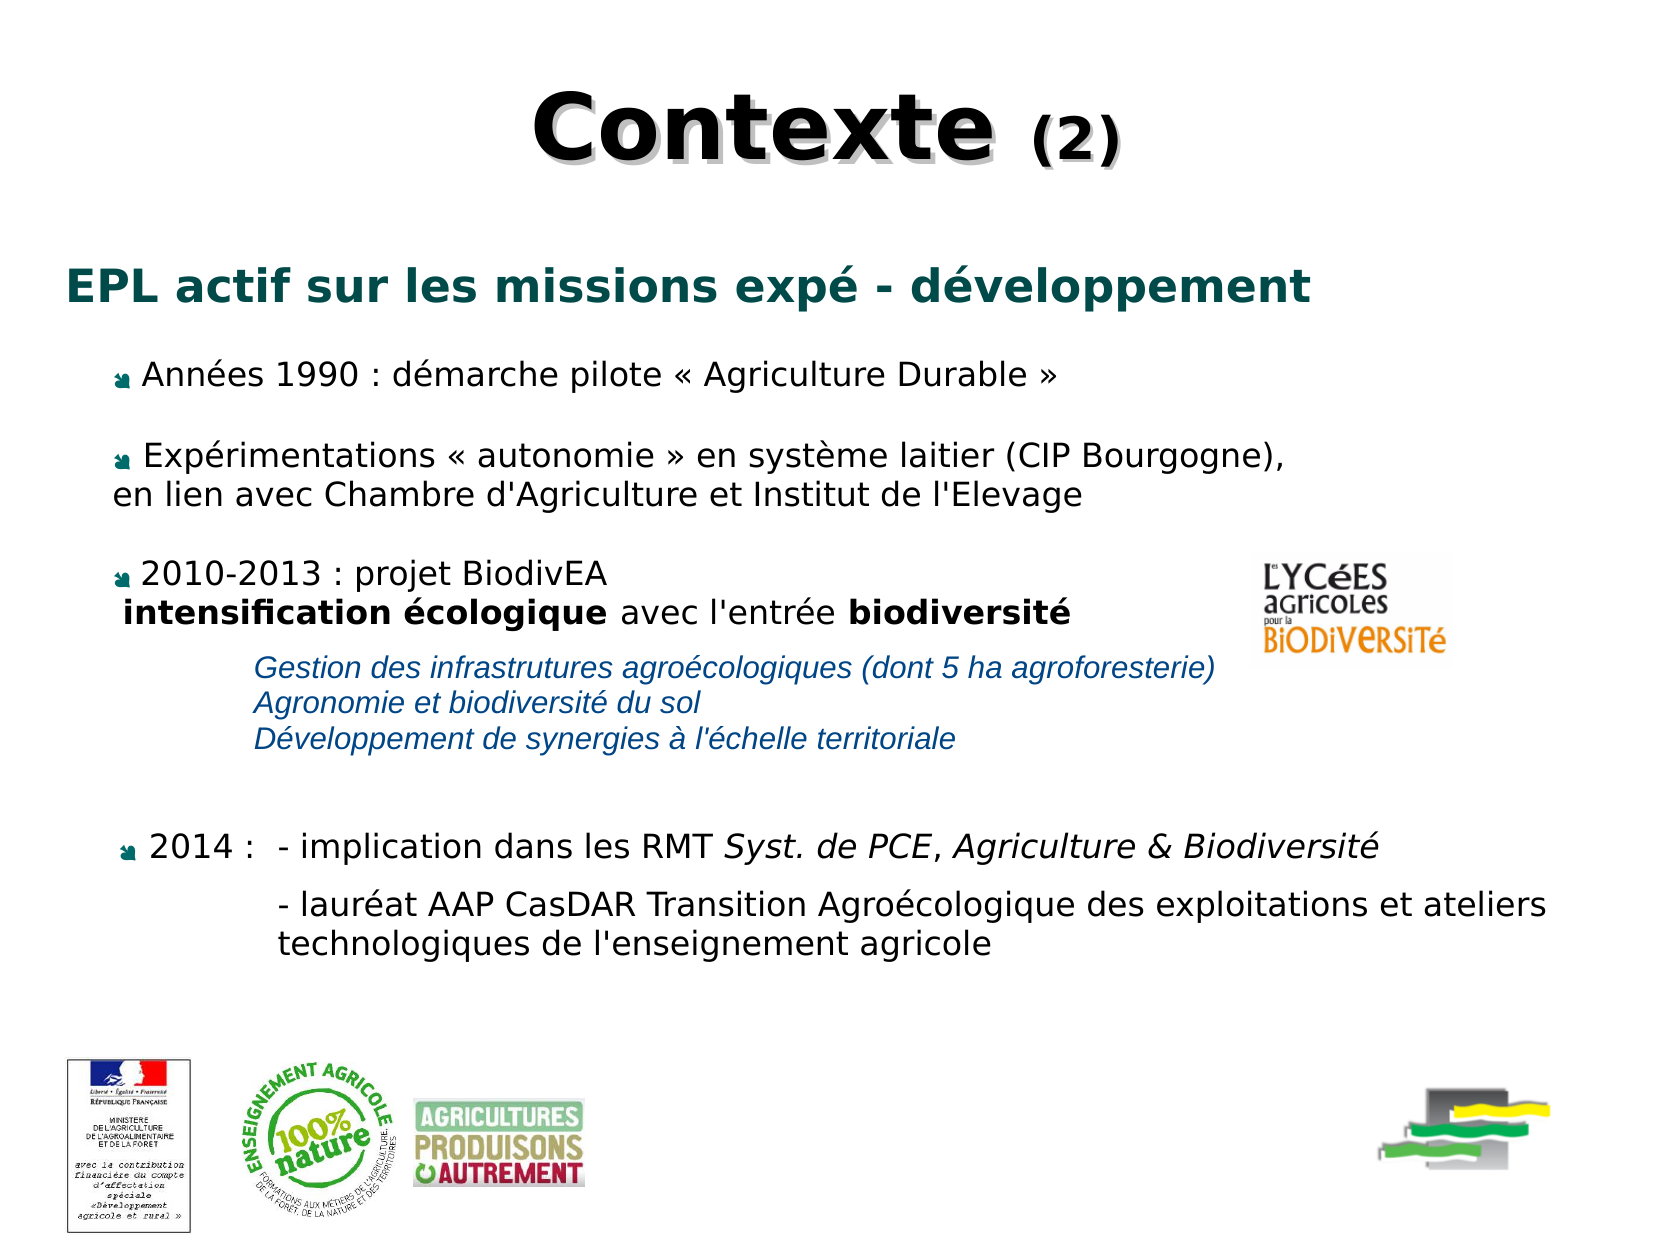

# Contexte (2)
EPL actif sur les missions expé - développement
 Années 1990 : démarche pilote « Agriculture Durable »
 Expérimentations « autonomie » en système laitier (CIP Bourgogne), en lien avec Chambre d'Agriculture et Institut de l'Elevage
 2010-2013 : projet BiodivEA
 intensification écologique avec l'entrée biodiversité
Gestion des infrastrutures agroécologiques (dont 5 ha agroforesterie)
Agronomie et biodiversité du sol
Développement de synergies à l'échelle territoriale
 2014 :
- implication dans les RMT Syst. de PCE, Agriculture & Biodiversité
- lauréat AAP CasDAR Transition Agroécologique des exploitations et ateliers technologiques de l'enseignement agricole